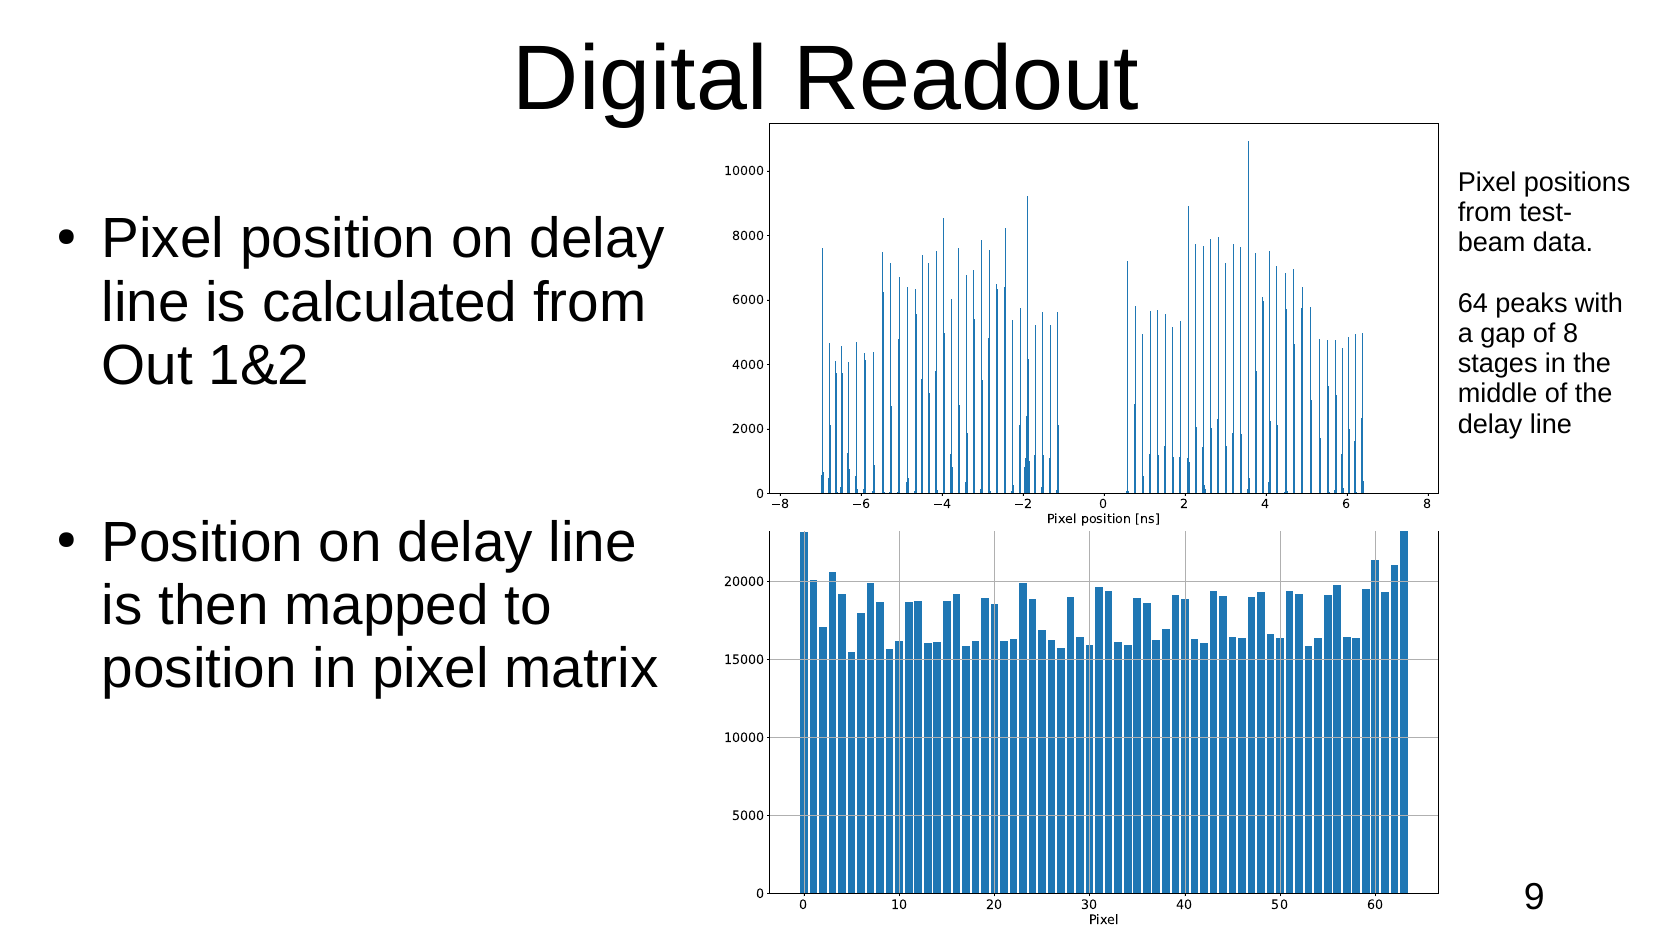

Digital Readout
Pixel positions from test-beam data.
64 peaks with a gap of 8 stages in the middle of the delay line
# Pixel position on delay line is calculated from Out 1&2
Position on delay line is then mapped to position in pixel matrix